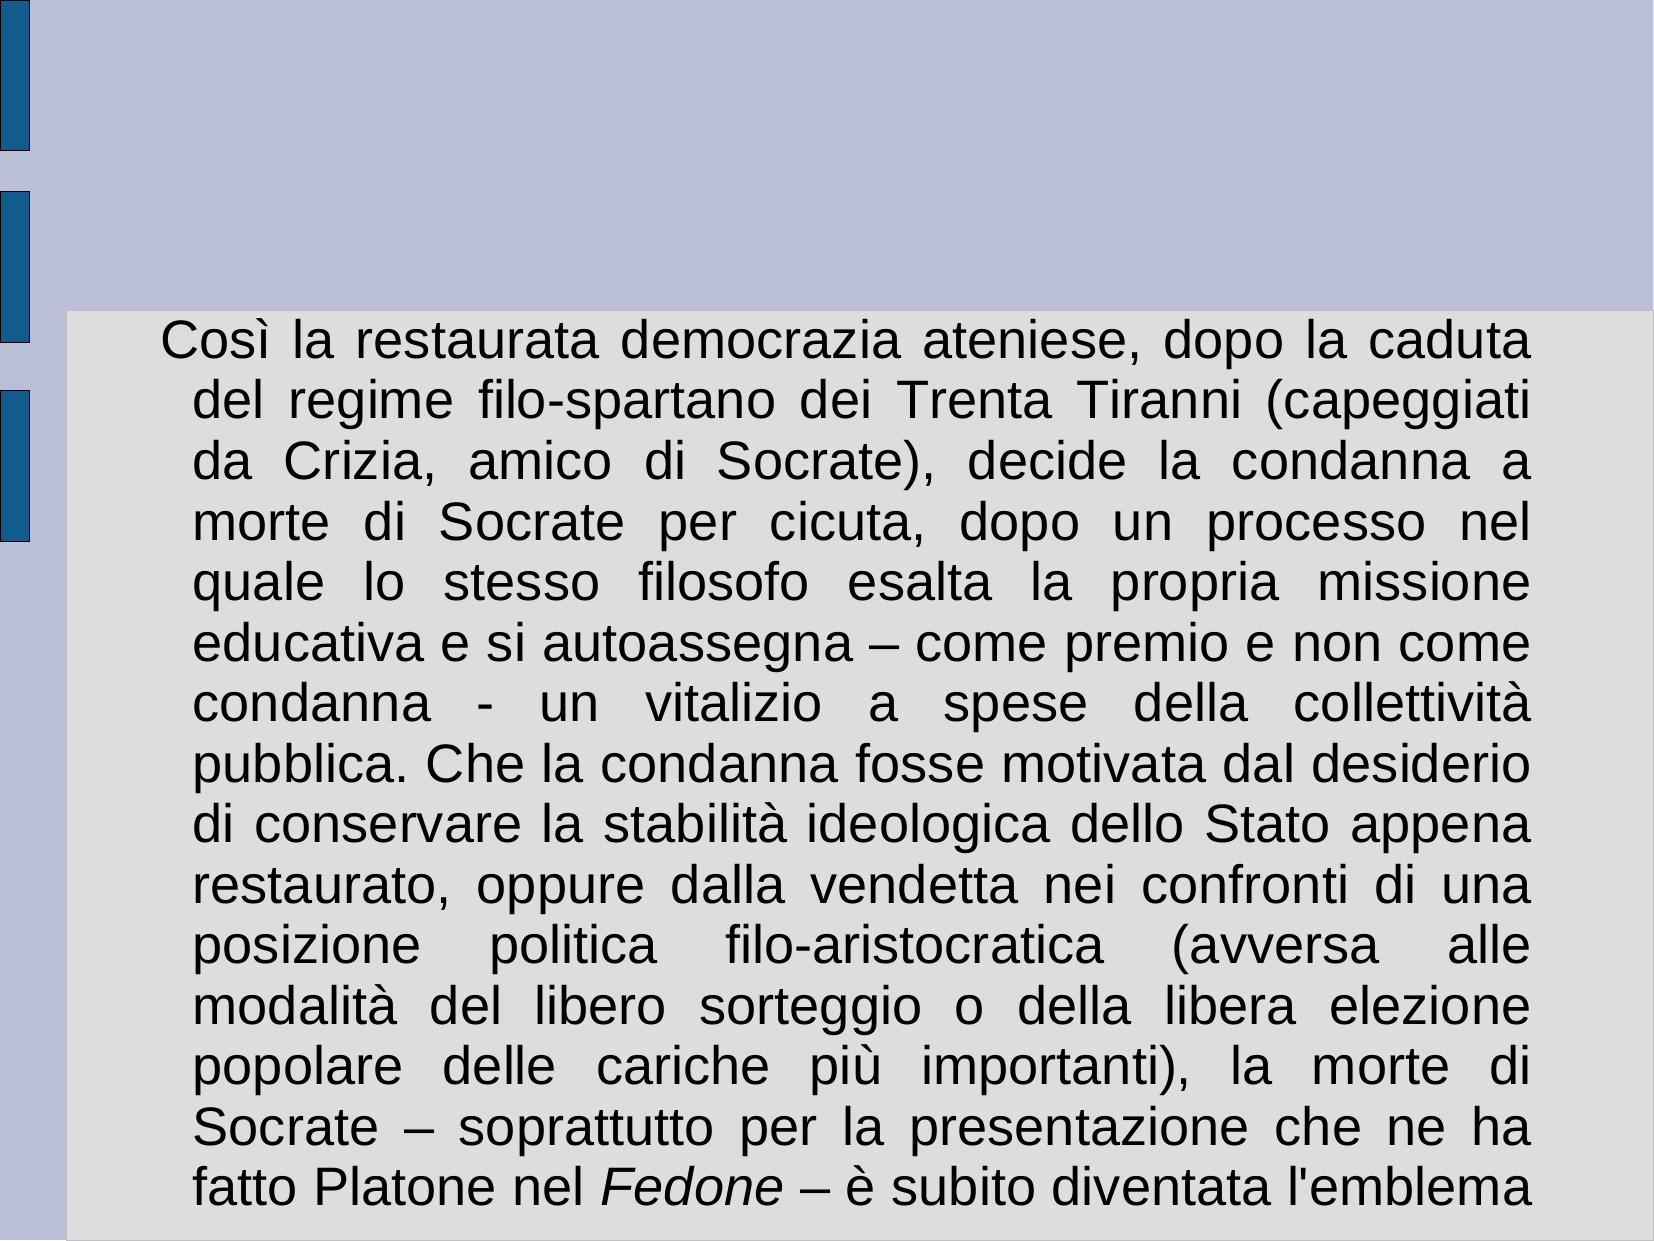

#
 Così la restaurata democrazia ateniese, dopo la caduta del regime filo-spartano dei Trenta Tiranni (capeggiati da Crizia, amico di Socrate), decide la condanna a morte di Socrate per cicuta, dopo un processo nel quale lo stesso filosofo esalta la propria missione educativa e si autoassegna – come premio e non come condanna - un vitalizio a spese della collettività pubblica. Che la condanna fosse motivata dal desiderio di conservare la stabilità ideologica dello Stato appena restaurato, oppure dalla vendetta nei confronti di una posizione politica filo-aristocratica (avversa alle modalità del libero sorteggio o della libera elezione popolare delle cariche più importanti), la morte di Socrate – soprattutto per la presentazione che ne ha fatto Platone nel Fedone – è subito diventata l'emblema